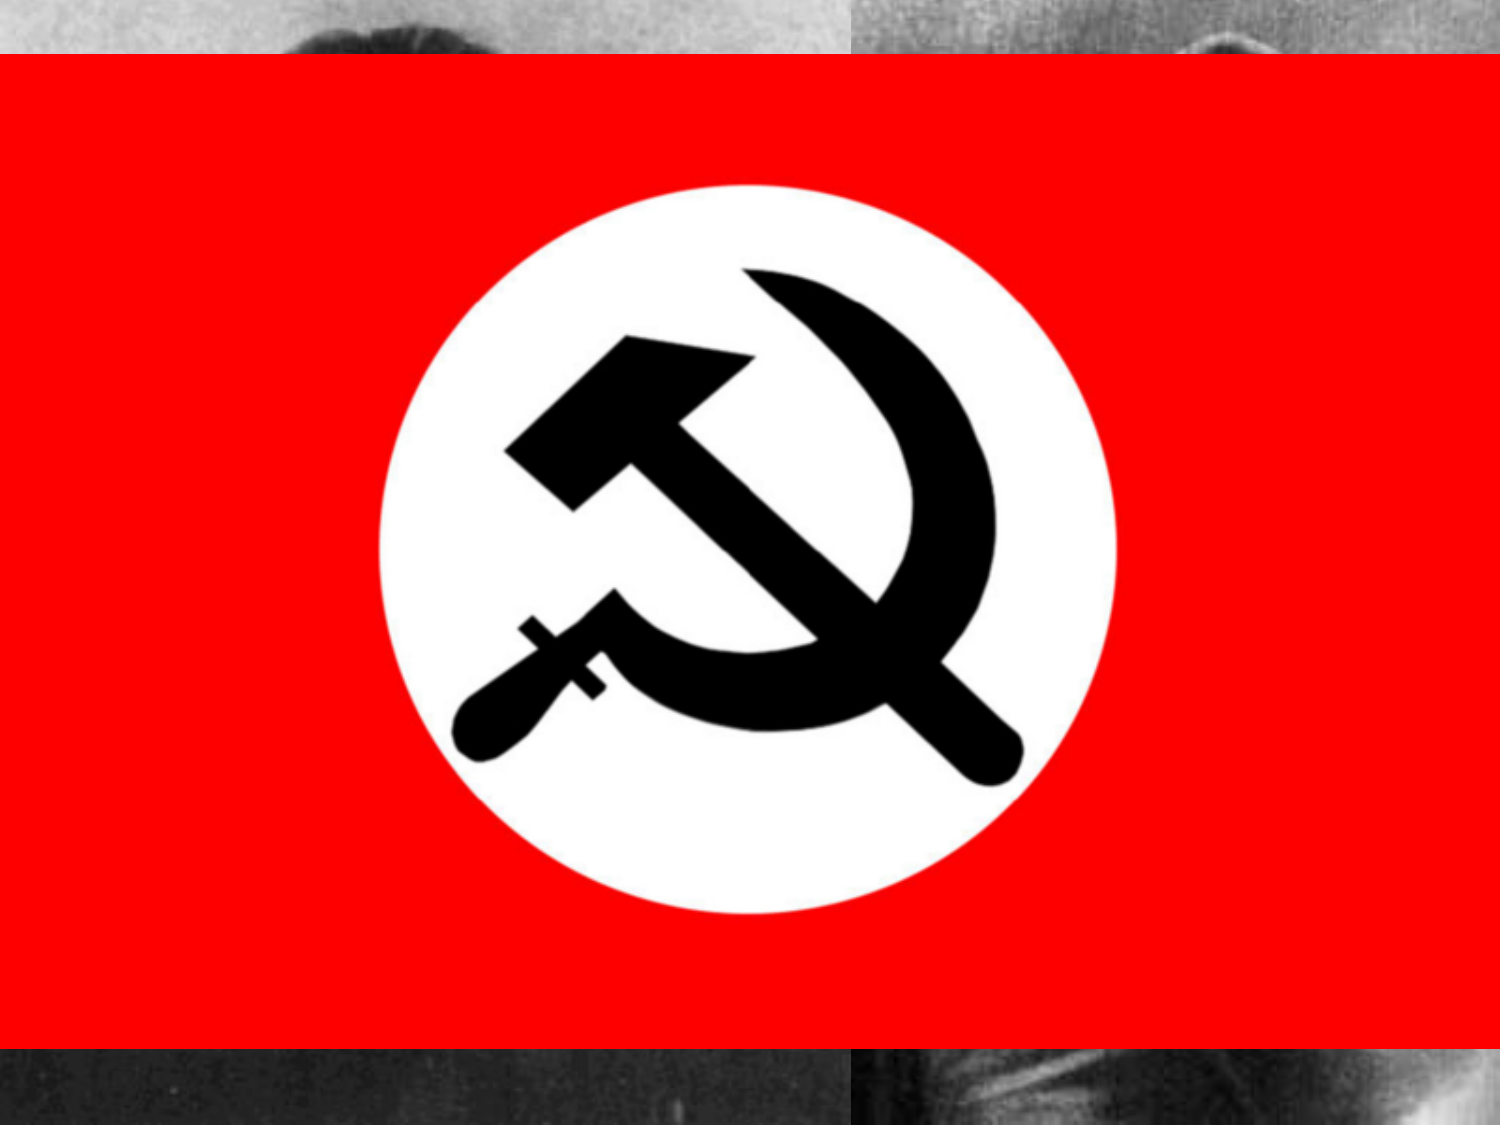

Mladost
# Josip Visarijonovič Džugašvili – Stalin se je kot sin čevljarja Džugašvilija. Odločil se je za študij teologije v rodni Gruziji. Zaradi nepokornosti je bil izključen. Leta 1902 pridružil socialno demokratski stranki v kateri je leta 1903 prišlo do razcepa v stranki med boljševiki in menjševiki. Sledil je Leninu in se je kmalu zatem preimenoval v Stalina, kar pomeni Jekleni mož. Ker se je zavzemal za misli revolucije je bil večkrat zapovrstjo aretiran in tudi premeščen v zapore v Sibiriji in delovna taborišča. Z Leninom se je prvič srečal na Finskem leta 1905. Leta 1913 so ga dosmrtno izgnali v Sibirijo, toda 1917 po padcu carskega režima je bil izpuščen. Še isto leto po oktobrski revoluciji je Stalin postal ljudski komisar za narodnostna vprašanja in član politbiroja. Leta 1919 je bil imenovan za ljudskega komisarja za kontrolo državnih služb.